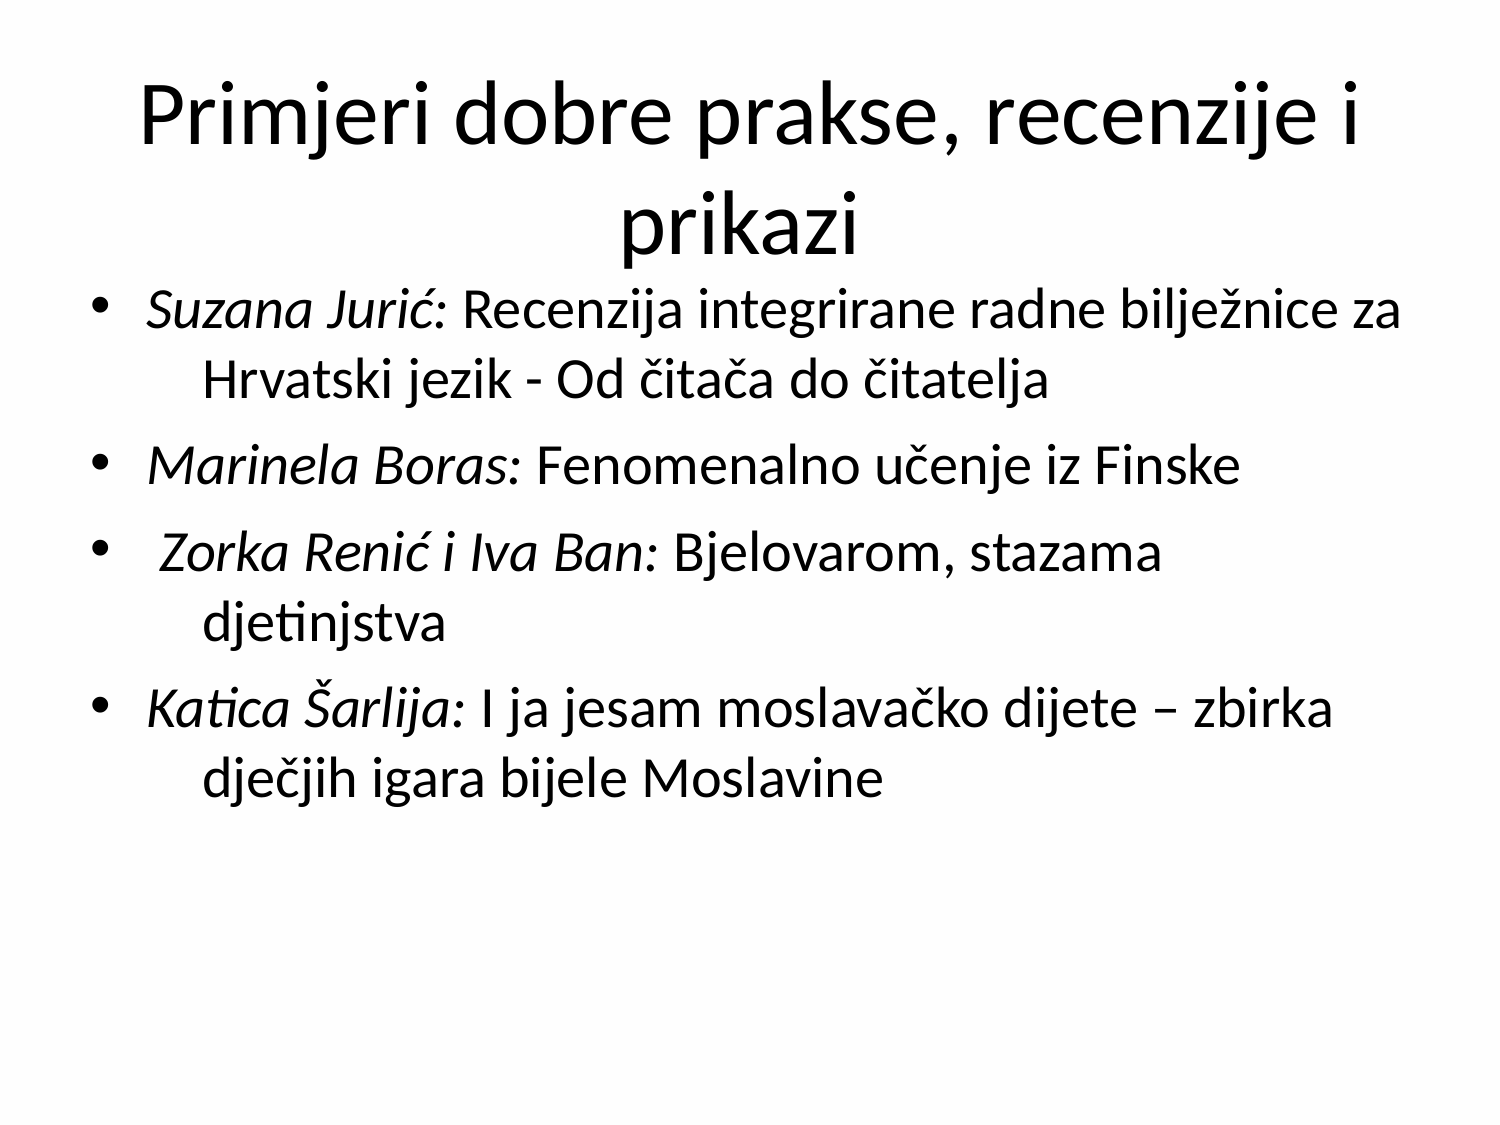

# Primjeri dobre prakse, recenzije i prikazi
Suzana Jurić: Recenzija integrirane radne bilježnice za Hrvatski jezik - Od čitača do čitatelja
Marinela Boras: Fenomenalno učenje iz Finske
 Zorka Renić i Iva Ban: Bjelovarom, stazama djetinjstva
Katica Šarlija: I ja jesam moslavačko dijete – zbirka dječjih igara bijele Moslavine